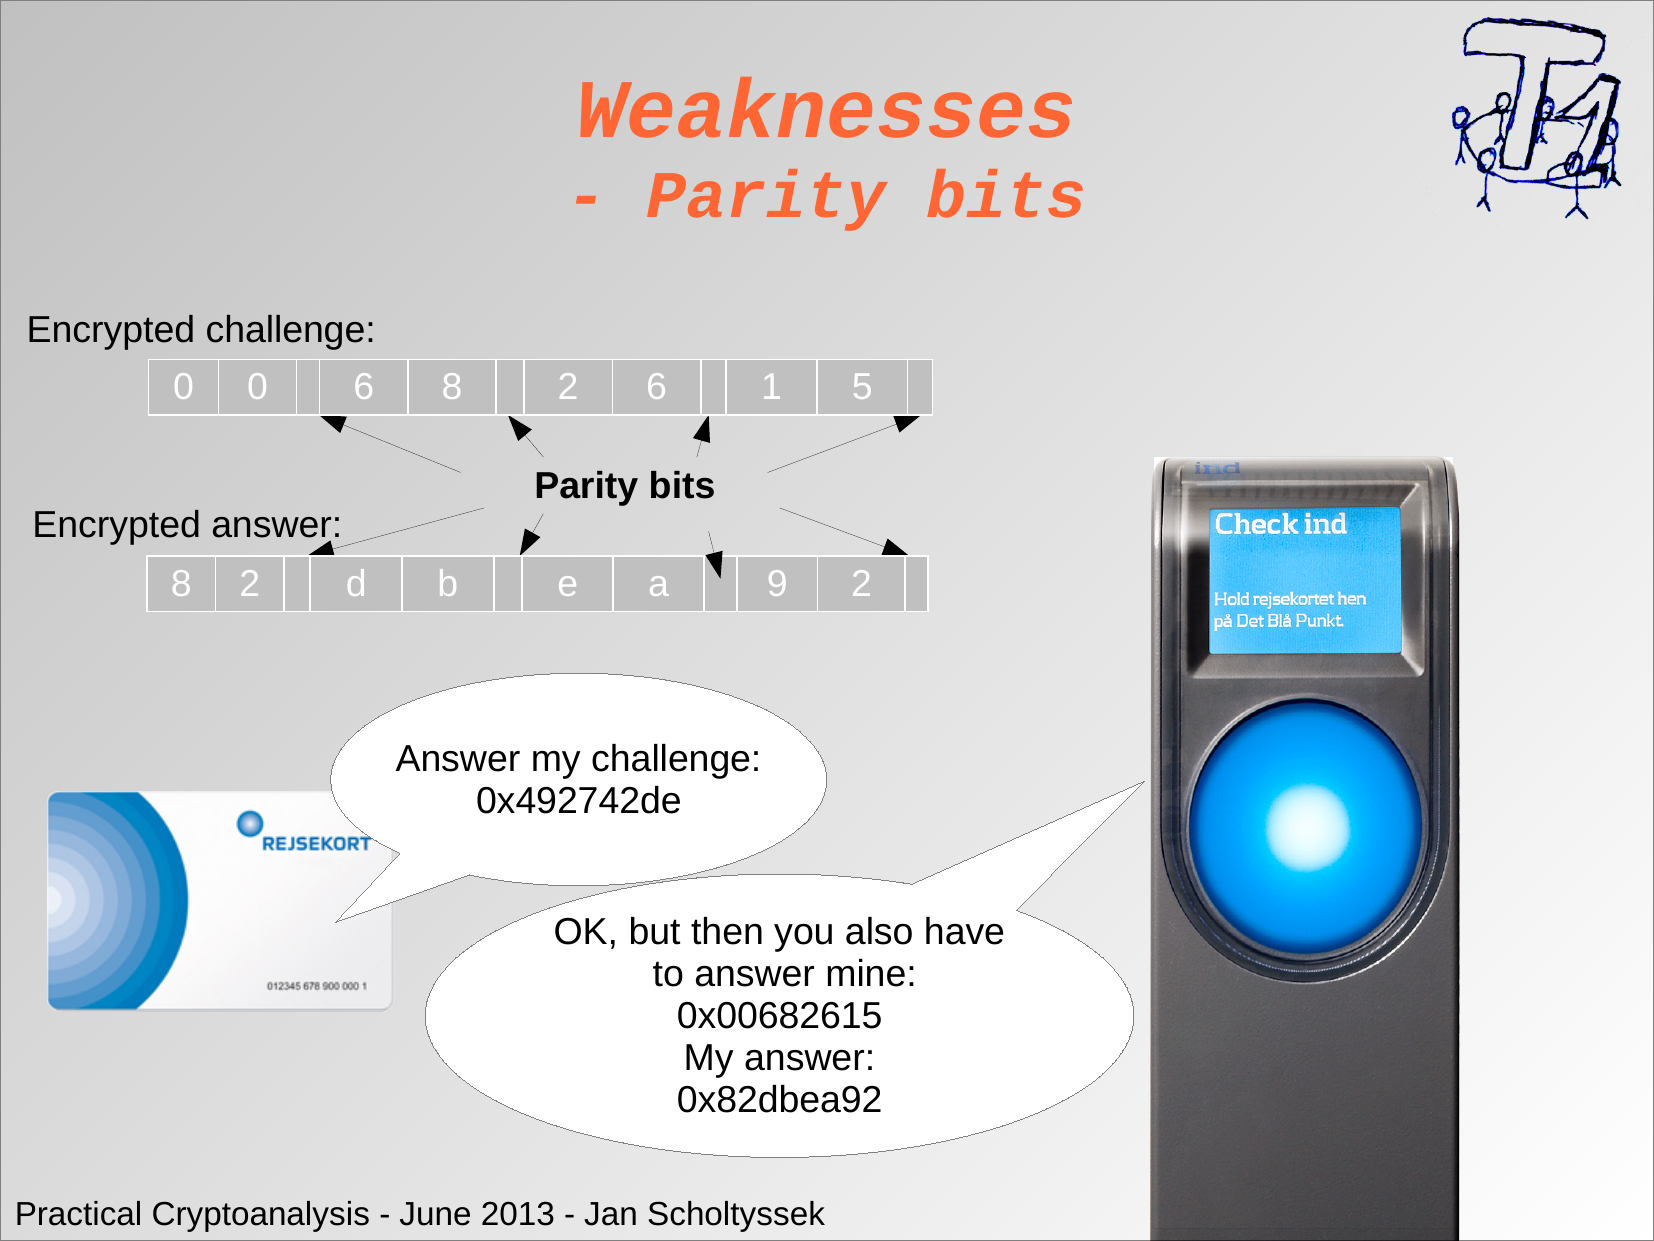

# Weaknesses - Parity bits
Encrypted challenge:
| 0 | 0 | | 6 | 8 | | 2 | 6 | | 1 | 5 | |
| --- | --- | --- | --- | --- | --- | --- | --- | --- | --- | --- | --- |
Parity bits
Encrypted answer:
| 8 | 2 | | d | b | | e | a | | 9 | 2 | |
| --- | --- | --- | --- | --- | --- | --- | --- | --- | --- | --- | --- |
Answer my challenge:
0x492742de
OK, but then you also have
 to answer mine:
0x00682615
My answer:
0x82dbea92
Practical Cryptoanalysis - June 2013 - Jan Scholtyssek